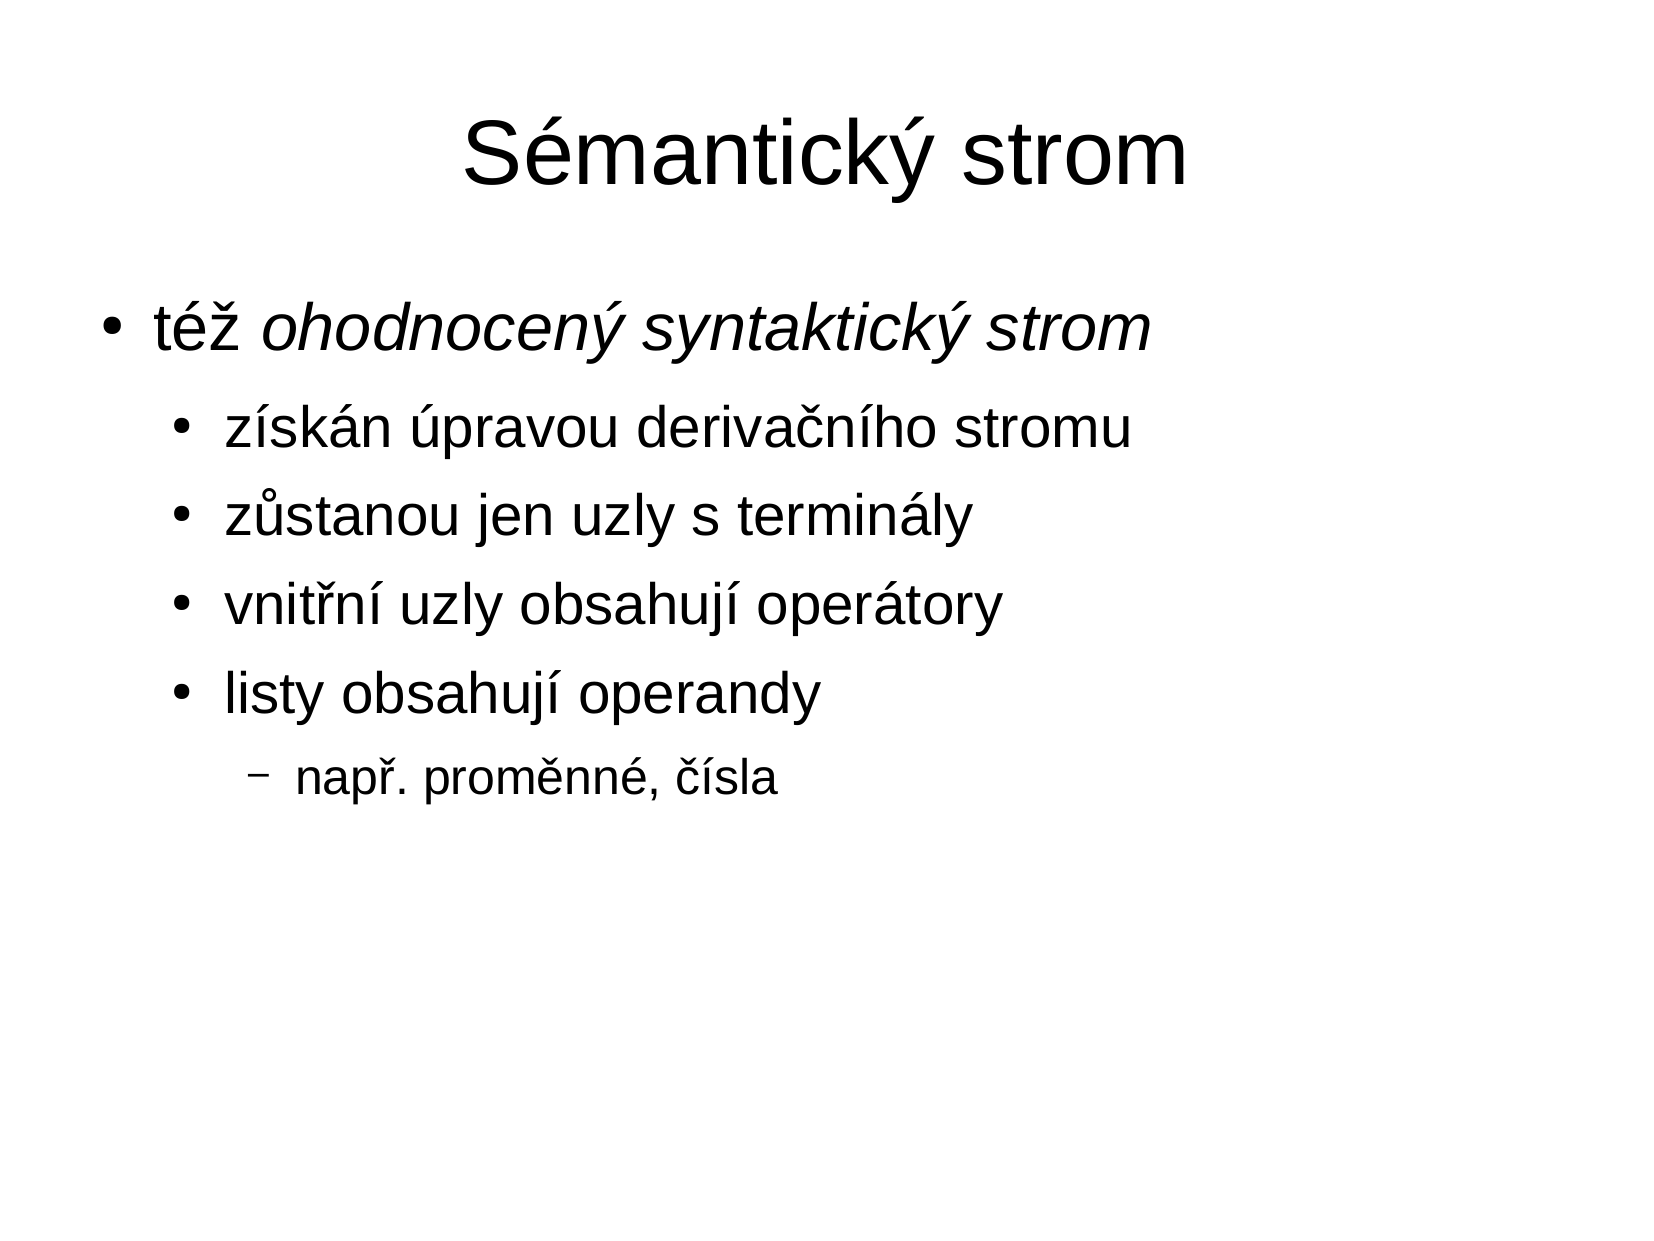

# Sémantický strom
též ohodnocený syntaktický strom
získán úpravou derivačního stromu
zůstanou jen uzly s terminály
vnitřní uzly obsahují operátory
listy obsahují operandy
např. proměnné, čísla